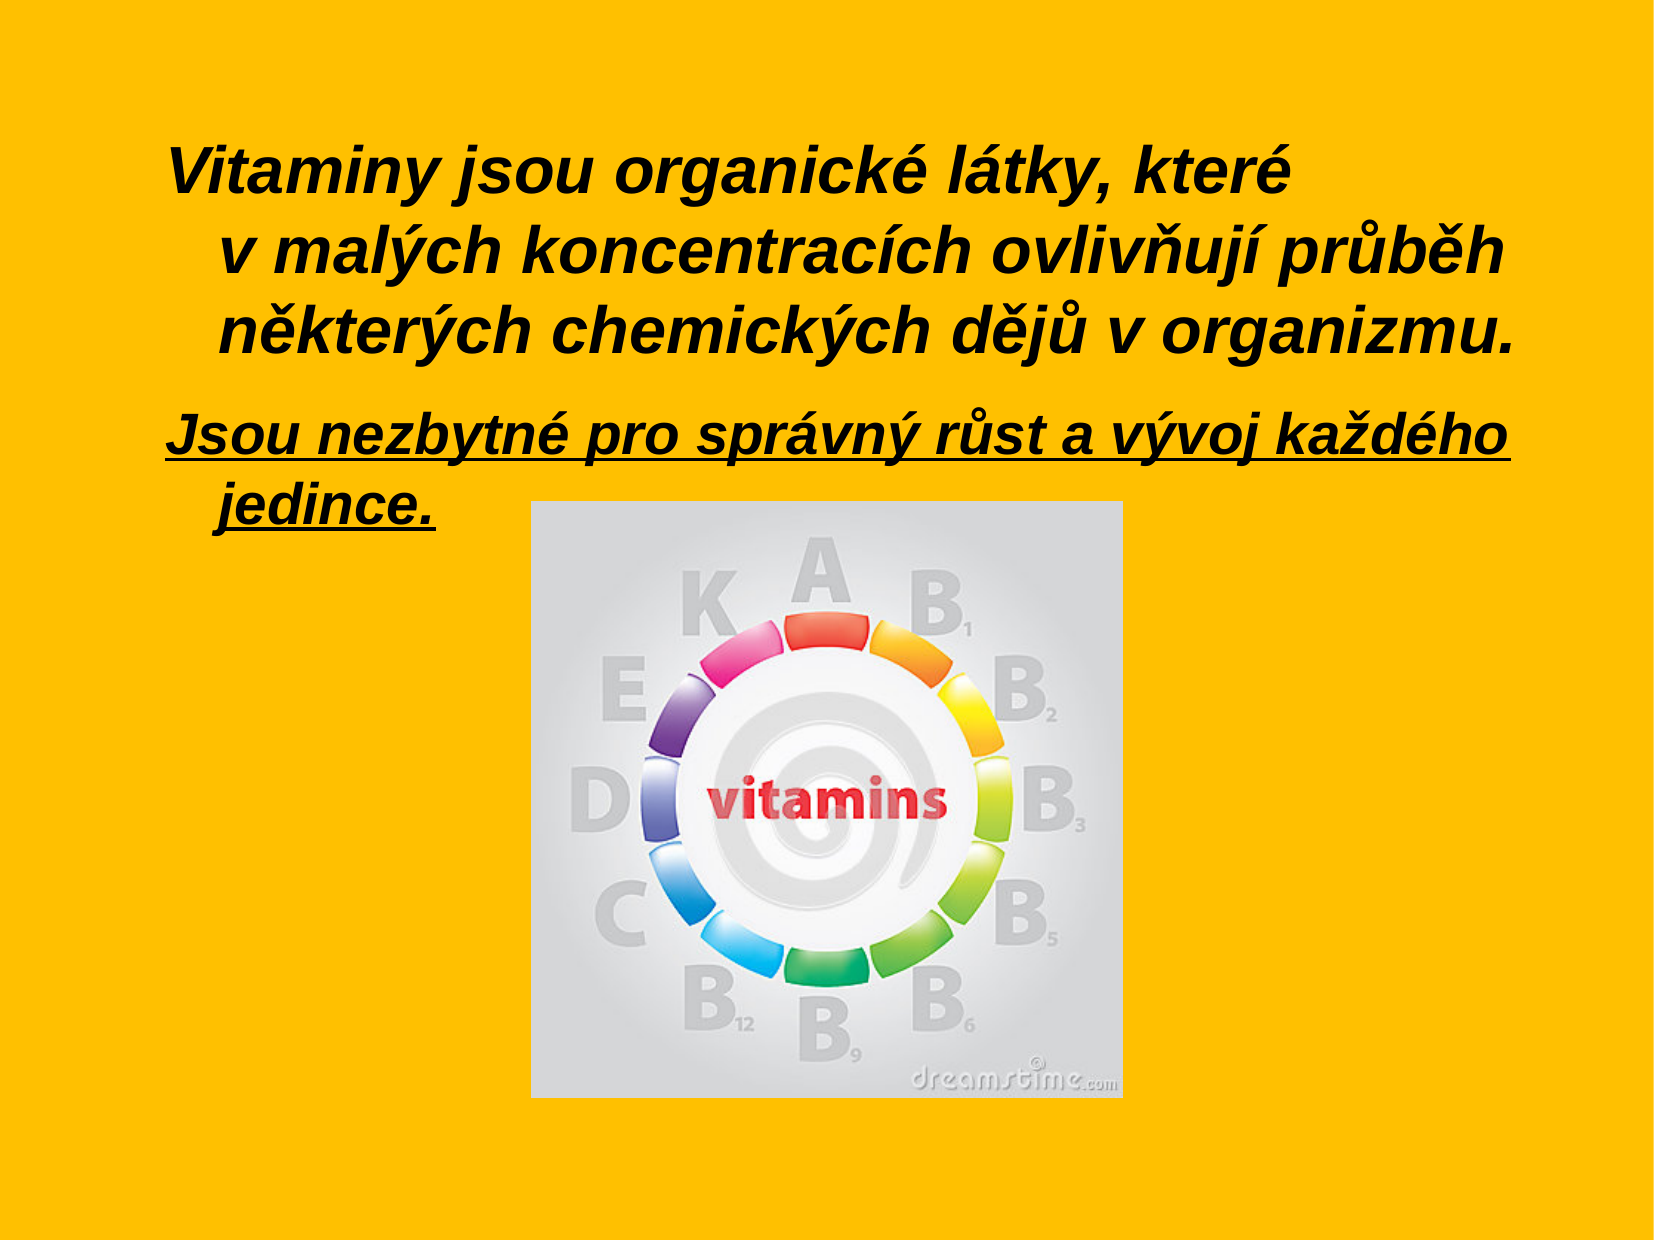

# Vitaminy jsou organické látky, které v malých koncentracích ovlivňují průběh některých chemických dějů v organizmu.
Jsou nezbytné pro správný růst a vývoj každého jedince.